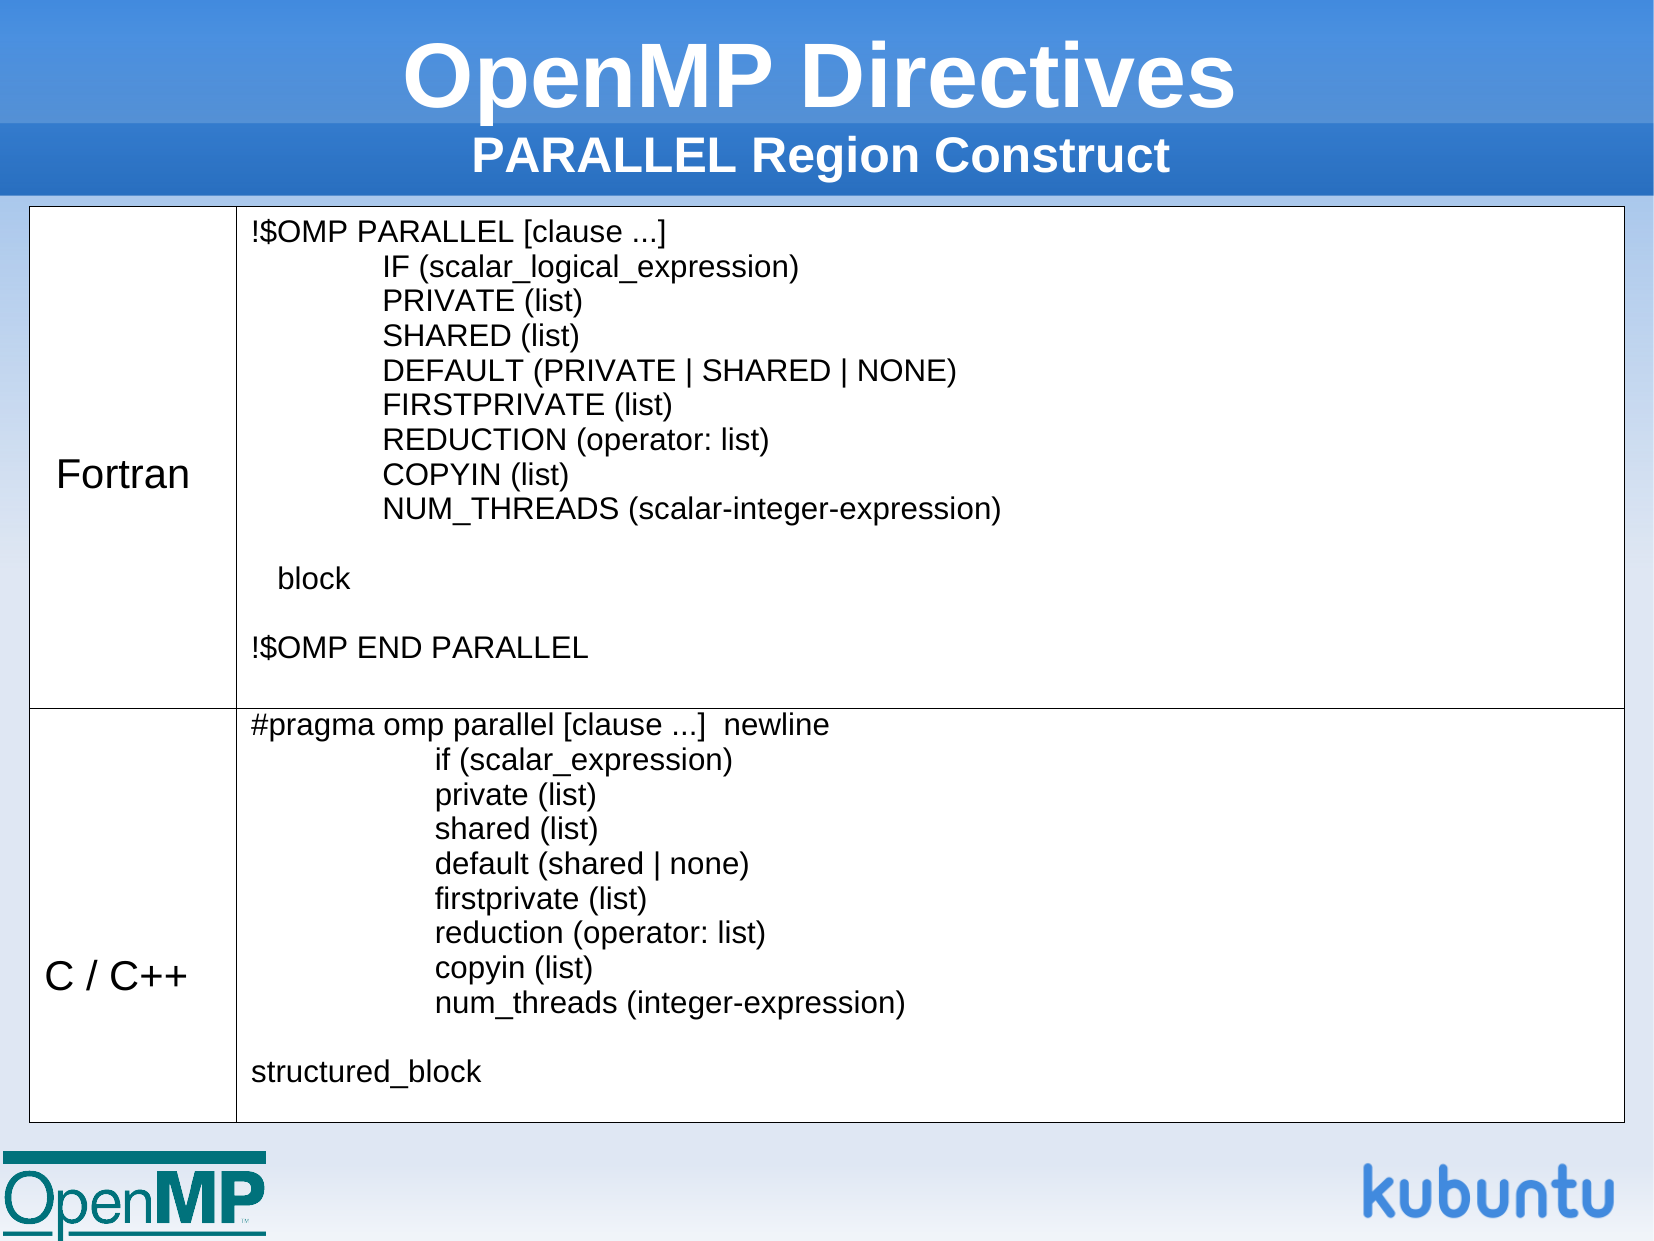

# OpenMP Directives PARALLEL Region Construct
!$OMP PARALLEL [clause ...]
 IF (scalar_logical_expression)
 PRIVATE (list)
 SHARED (list)
 DEFAULT (PRIVATE | SHARED | NONE)
 FIRSTPRIVATE (list)
 REDUCTION (operator: list)
 COPYIN (list)
 NUM_THREADS (scalar-integer-expression)
 block
!$OMP END PARALLEL
#pragma omp parallel [clause ...] newline
 if (scalar_expression)
 private (list)
 shared (list)
 default (shared | none)
 firstprivate (list)
 reduction (operator: list)
 copyin (list)
 num_threads (integer-expression)
structured_block
 Fortran
C / C++